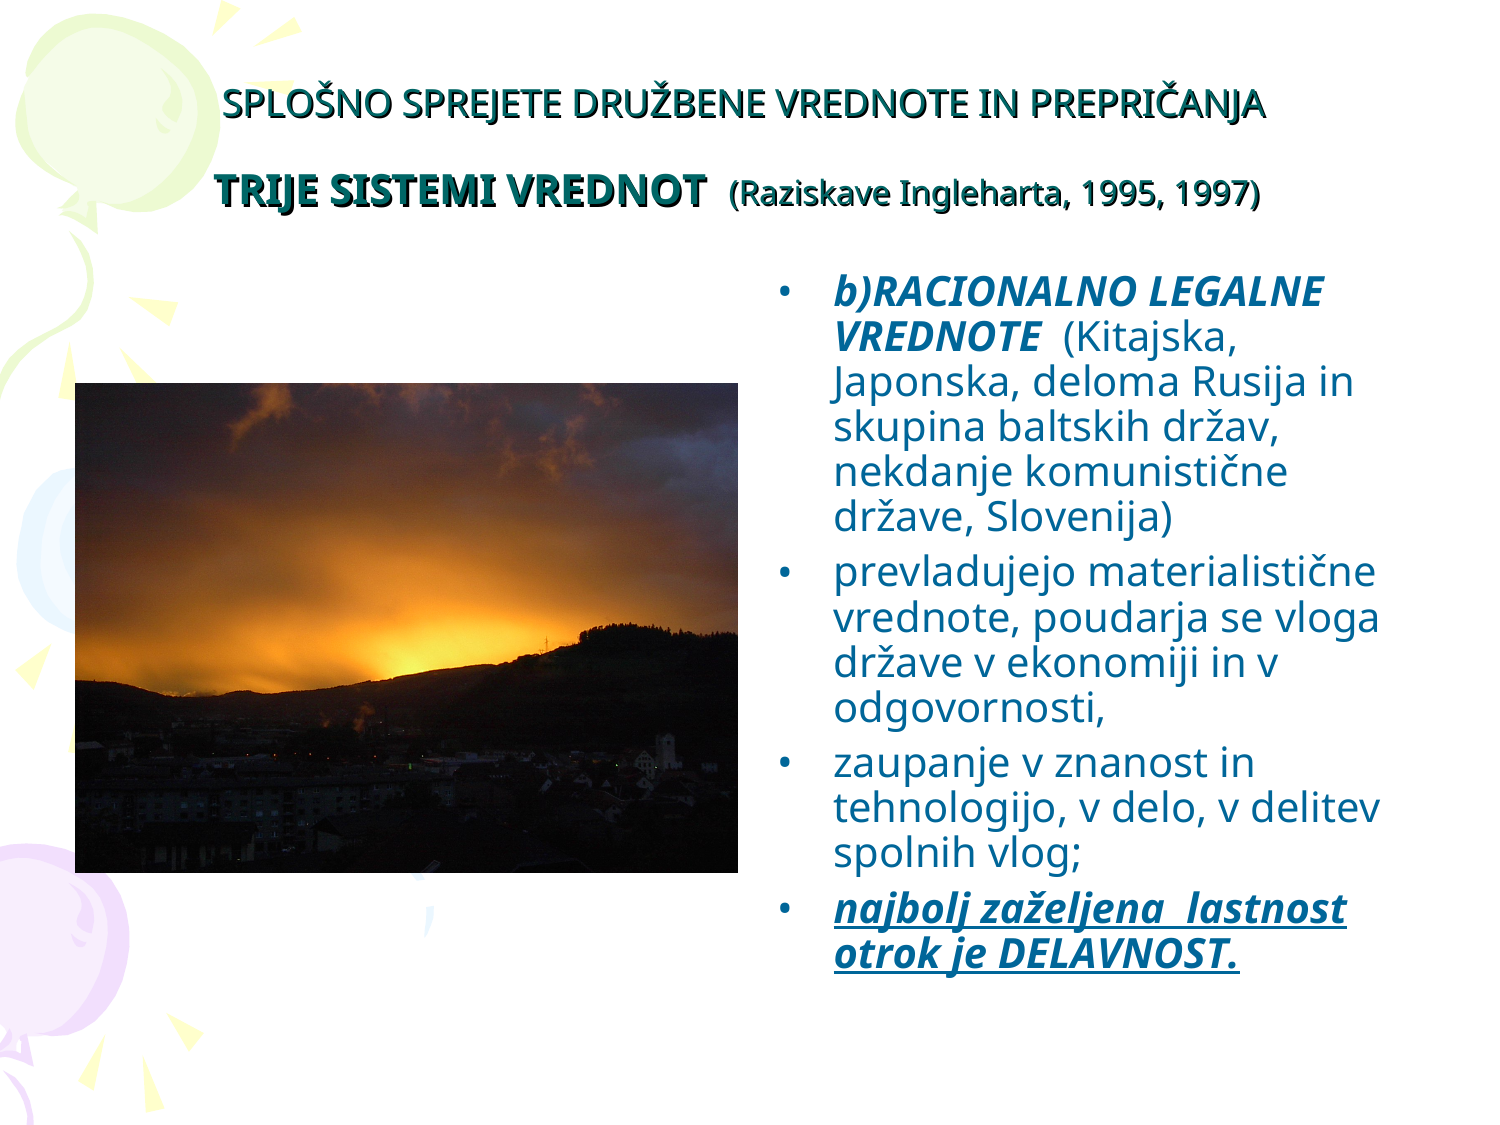

# SPLOŠNO SPREJETE DRUŽBENE VREDNOTE IN PREPRIČANJA TRIJE SISTEMI VREDNOT (Raziskave Ingleharta, 1995, 1997)
b)RACIONALNO LEGALNE VREDNOTE (Kitajska, Japonska, deloma Rusija in skupina baltskih držav, nekdanje komunistične države, Slovenija)
prevladujejo materialistične vrednote, poudarja se vloga države v ekonomiji in v odgovornosti,
zaupanje v znanost in tehnologijo, v delo, v delitev spolnih vlog;
najbolj zaželjena lastnost otrok je DELAVNOST.